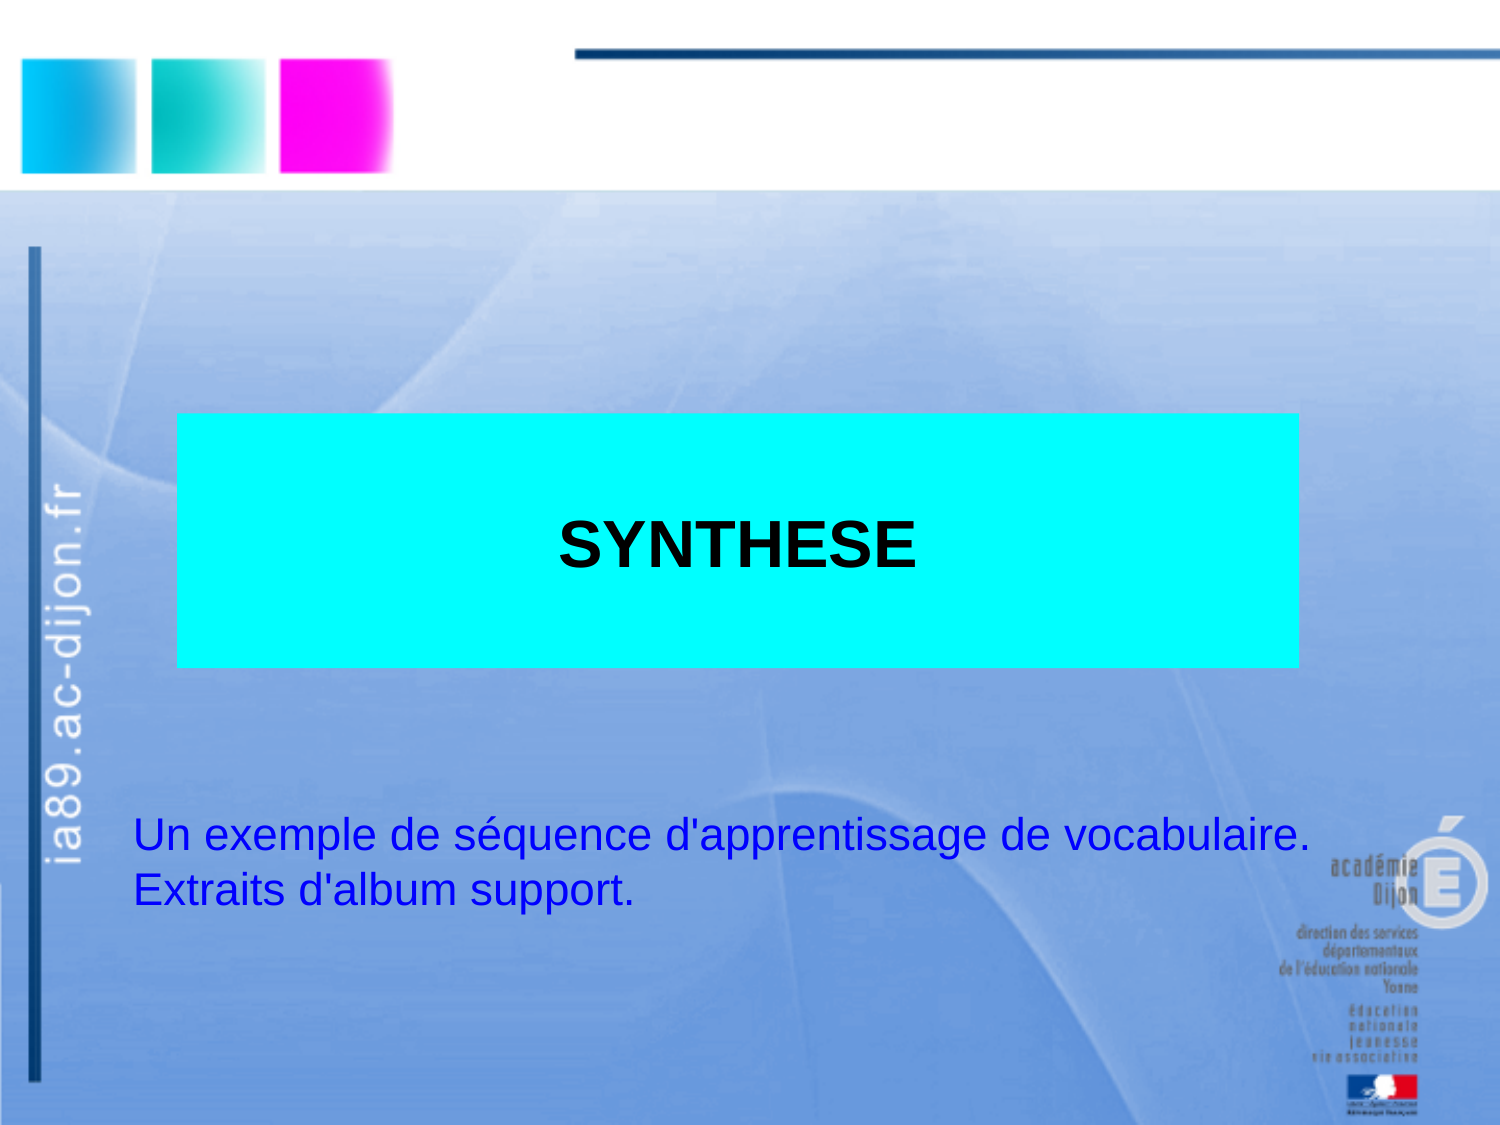

SYNTHESE
Un exemple de séquence d'apprentissage de vocabulaire.Extraits d'album support.